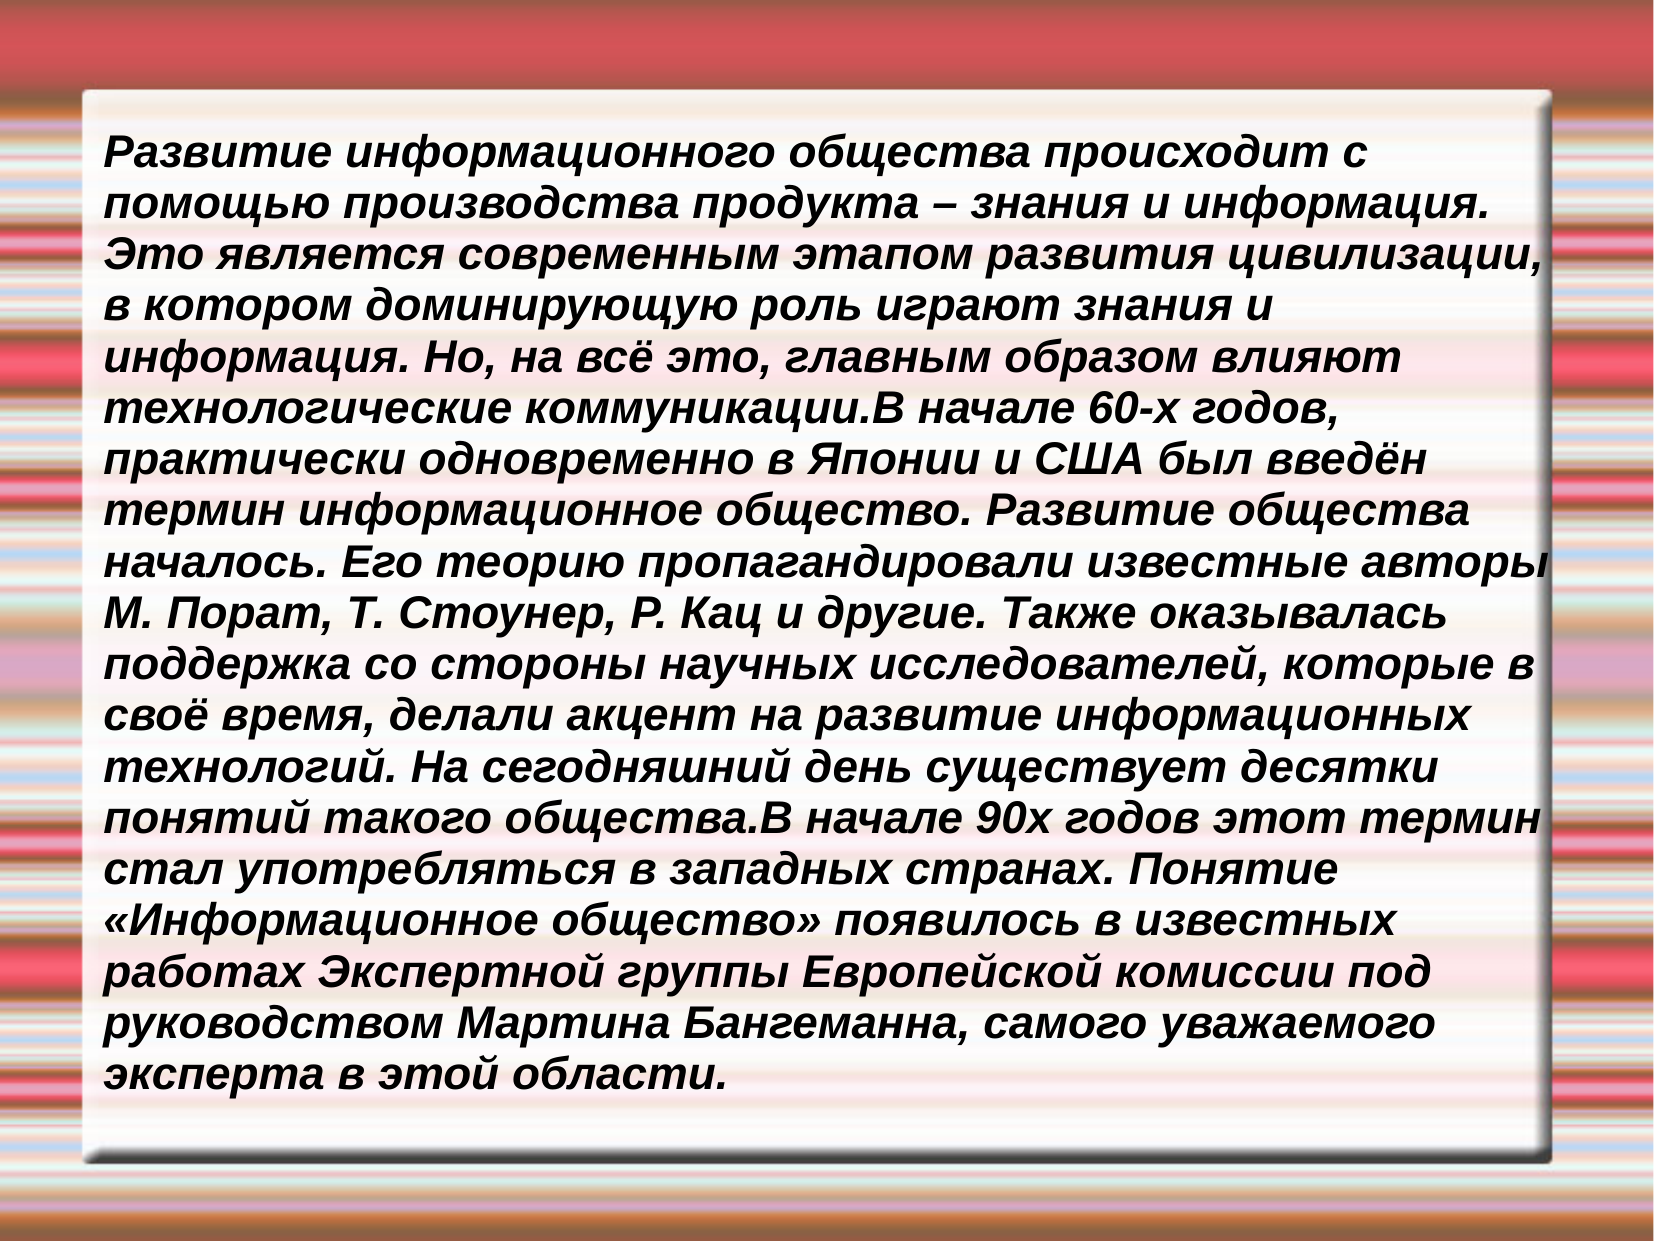

Развитие информационного общества происходит с помощью производства продукта – знания и информация. Это является современным этапом развития цивилизации, в котором доминирующую роль играют знания и информация. Но, на всё это, главным образом влияют технологические коммуникации.В начале 60-х годов, практически одновременно в Японии и США был введён термин информационное общество. Развитие общества началось. Его теорию пропагандировали известные авторы М. Порат, Т. Стоунер, Р. Кац и другие. Также оказывалась поддержка со стороны научных исследователей, которые в своё время, делали акцент на развитие информационных технологий. На сегодняшний день существует десятки понятий такого общества.В начале 90х годов этот термин стал употребляться в западных странах. Понятие «Информационное общество» появилось в известных работах Экспертной группы Европейской комиссии под руководством Мартина Бангеманна, самого уважаемого эксперта в этой области.